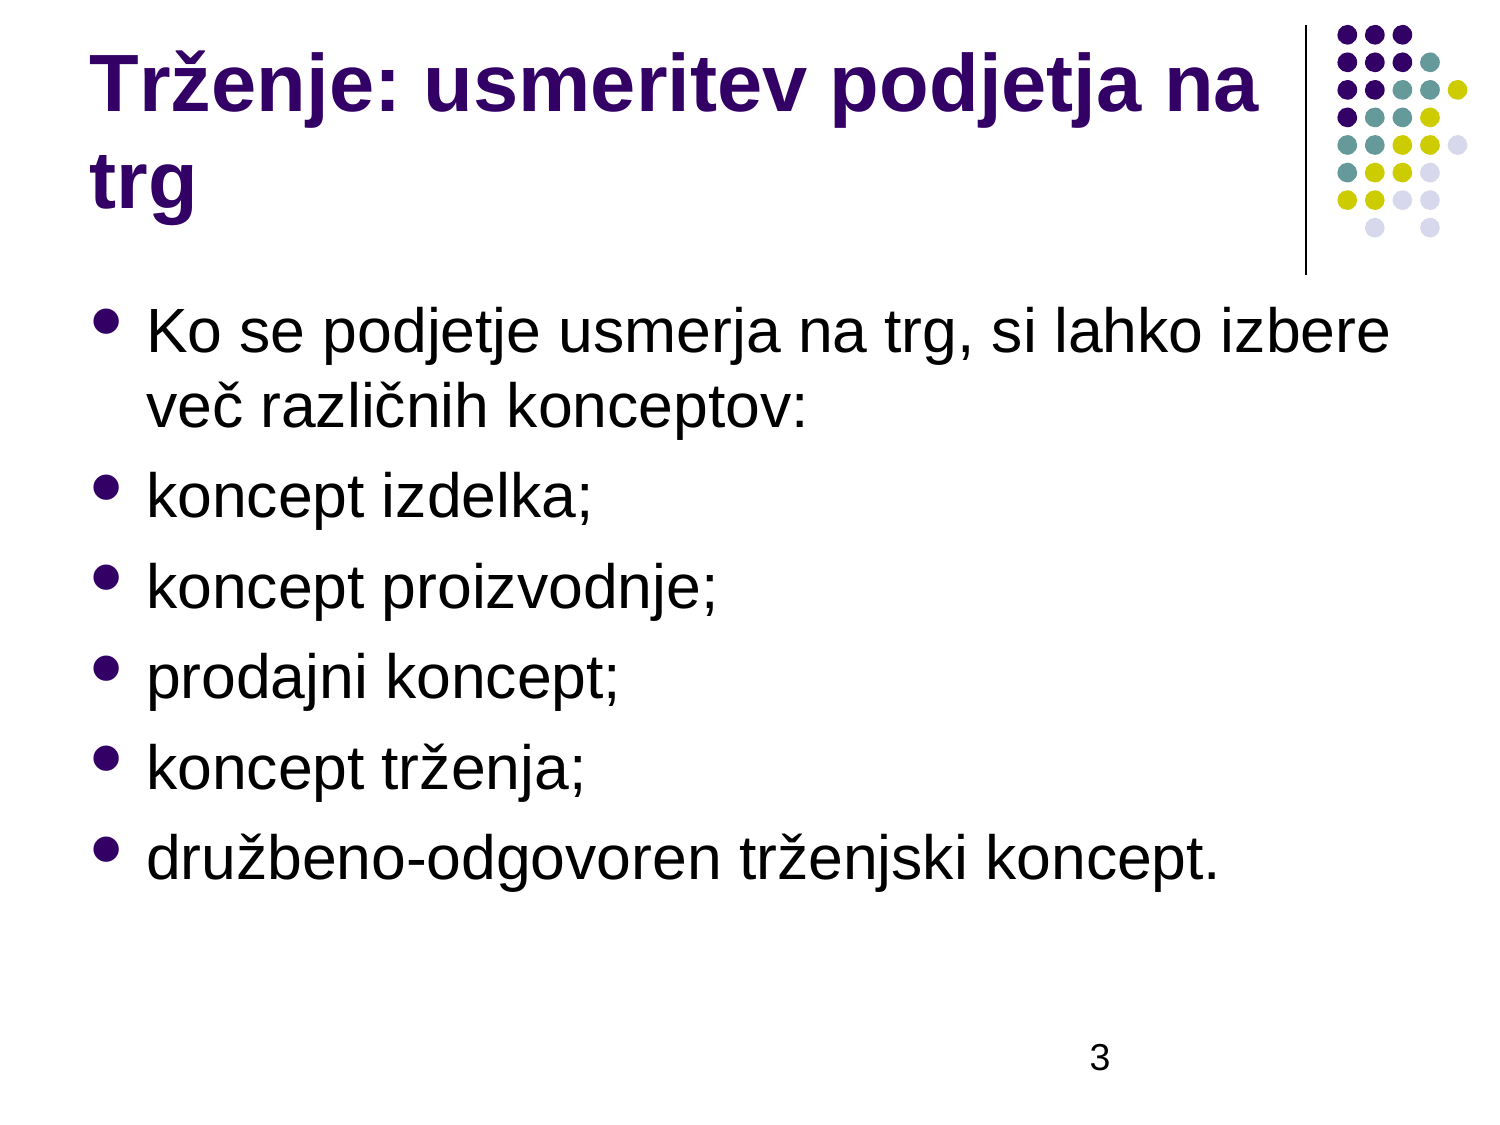

# Trženje: usmeritev podjetja na trg
Ko se podjetje usmerja na trg, si lahko izbere več različnih konceptov:
koncept izdelka;
koncept proizvodnje;
prodajni koncept;
koncept trženja;
družbeno-odgovoren trženjski koncept.
3